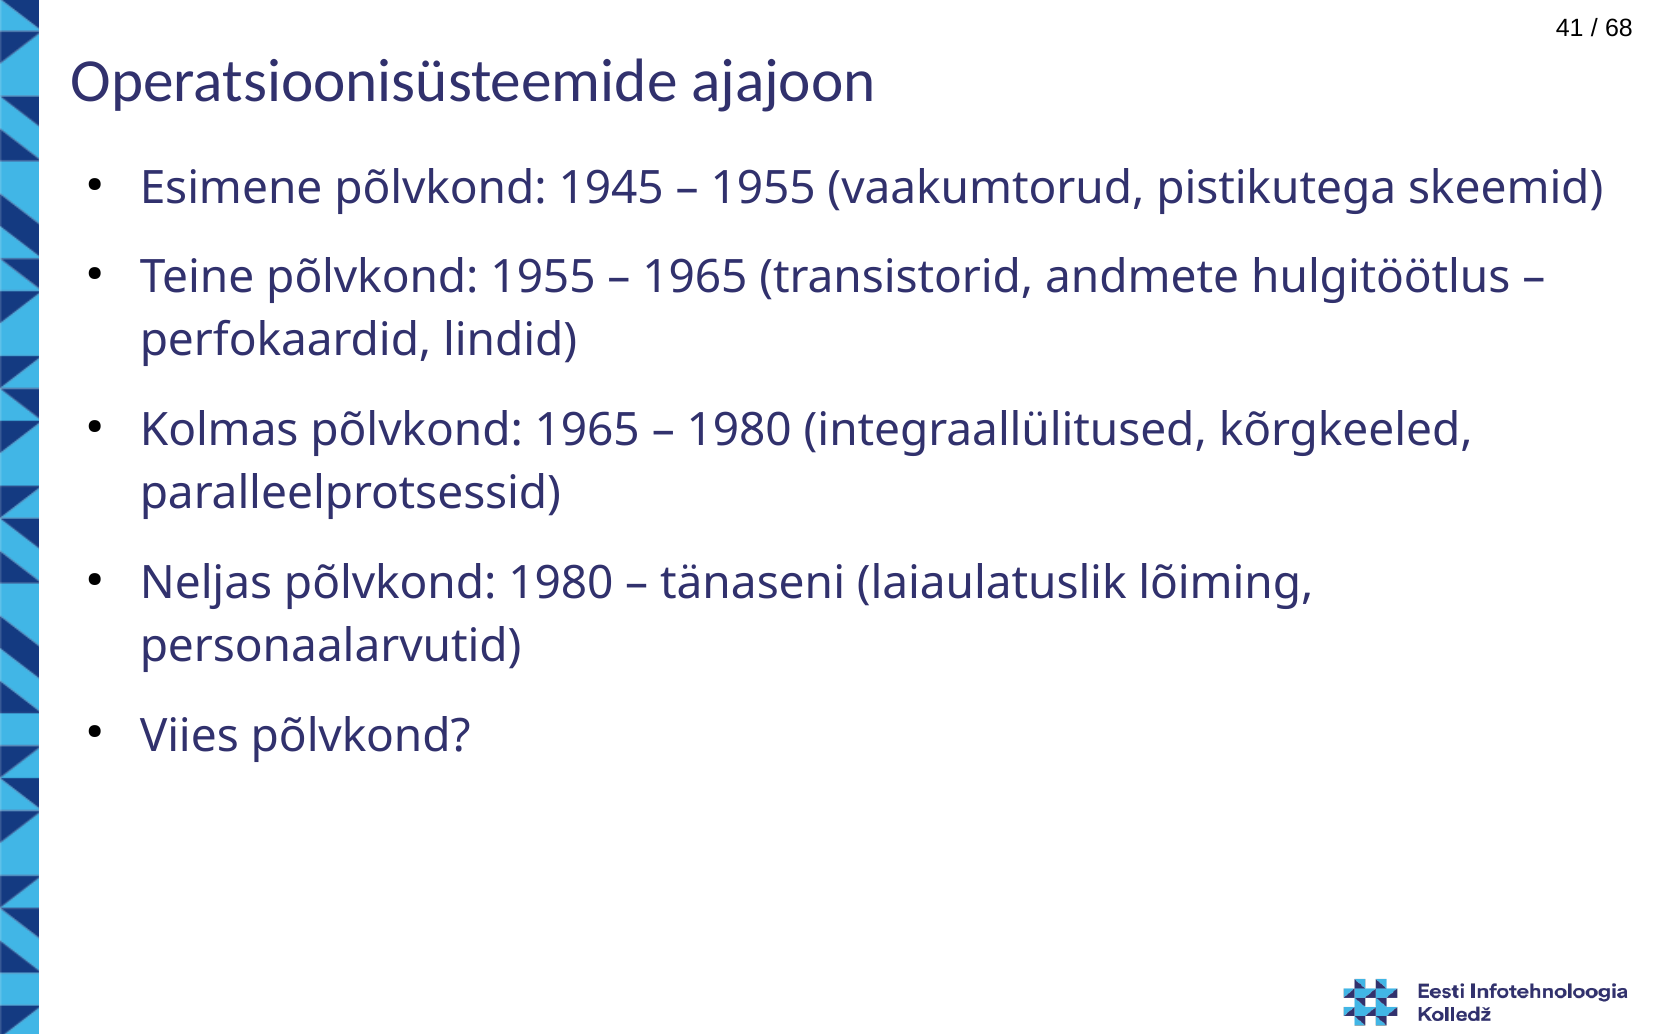

# Operatsioonisüsteemide ajajoon
Esimene põlvkond: 1945 – 1955 (vaakumtorud, pistikutega skeemid)
Teine põlvkond: 1955 – 1965 (transistorid, andmete hulgitöötlus – perfokaardid, lindid)
Kolmas põlvkond: 1965 – 1980 (integraallülitused, kõrgkeeled, paralleelprotsessid)
Neljas põlvkond: 1980 – tänaseni (laiaulatuslik lõiming, personaalarvutid)
Viies põlvkond?